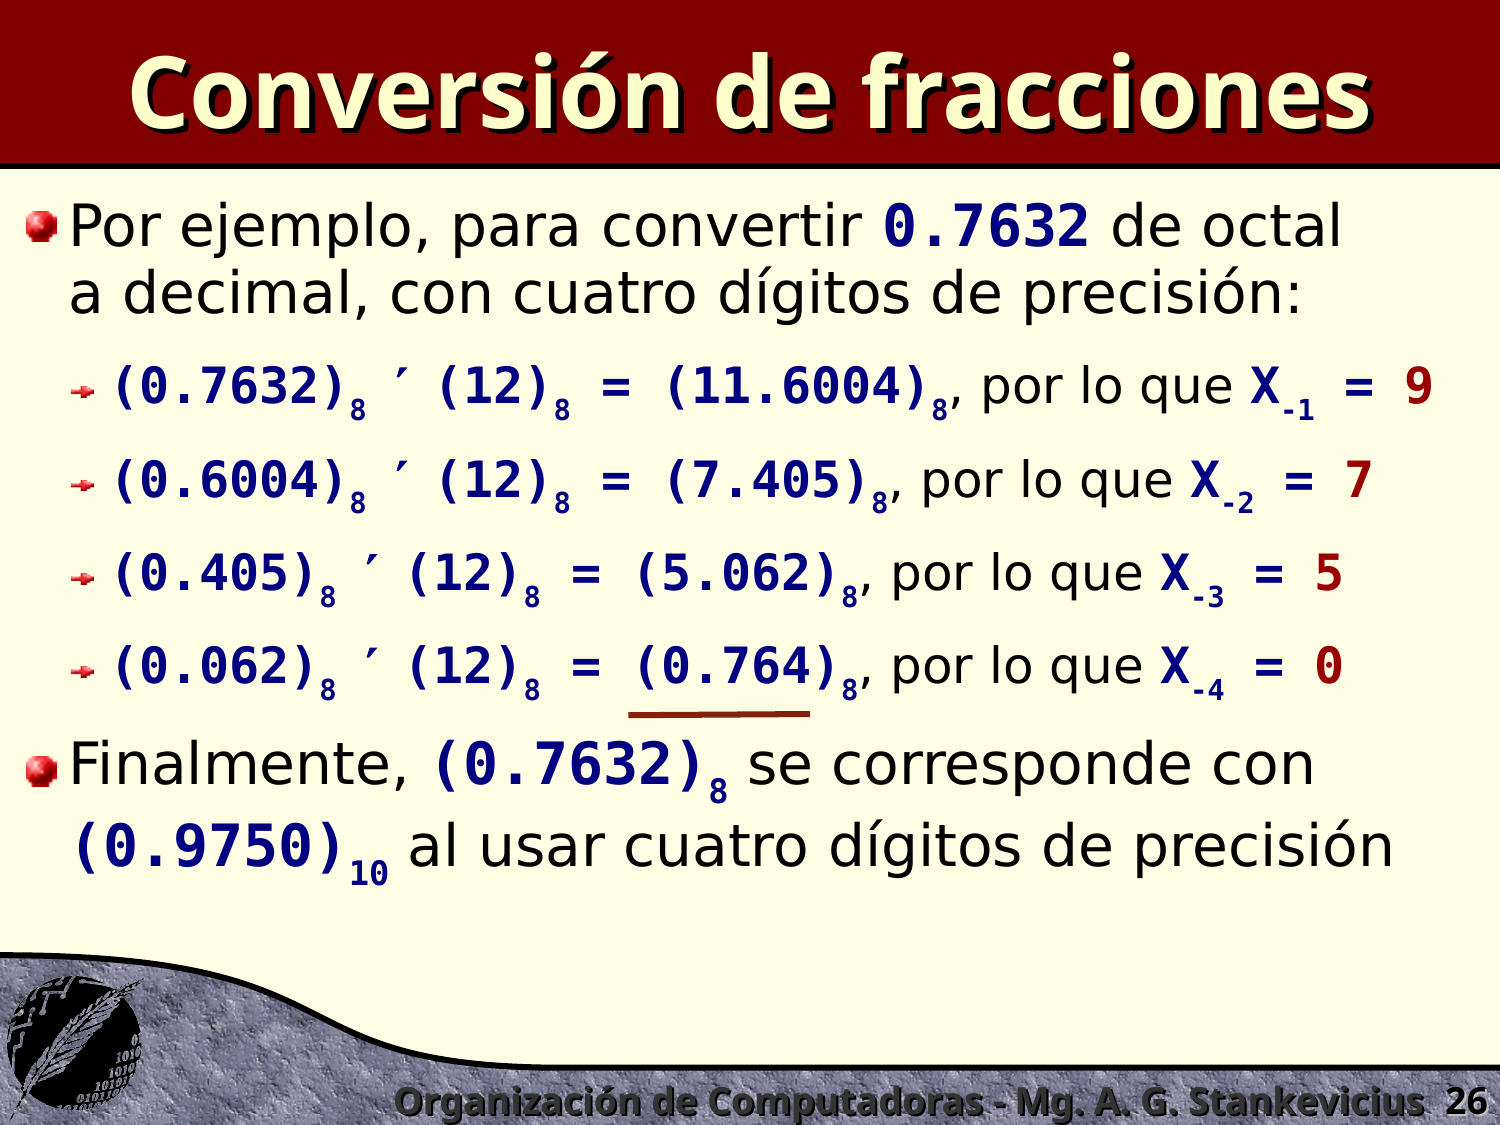

# Conversión de fracciones
Por ejemplo, para convertir 0.7632 de octal
a decimal, con cuatro dígitos de precisión:
(0.7632)8 ´ (12)8 = (11.6004)8, por lo que X-1 = 9
(0.6004)8 ´ (12)8 = (7.405)8, por lo que X-2 = 7
(0.405)8 ´ (12)8 = (5.062)8, por lo que X-3 = 5
(0.062)8 ´ (12)8 = (0.764)8, por lo que X-4 = 0
Finalmente, (0.7632)8 se corresponde con (0.9750)10 al usar cuatro dígitos de precisión
26